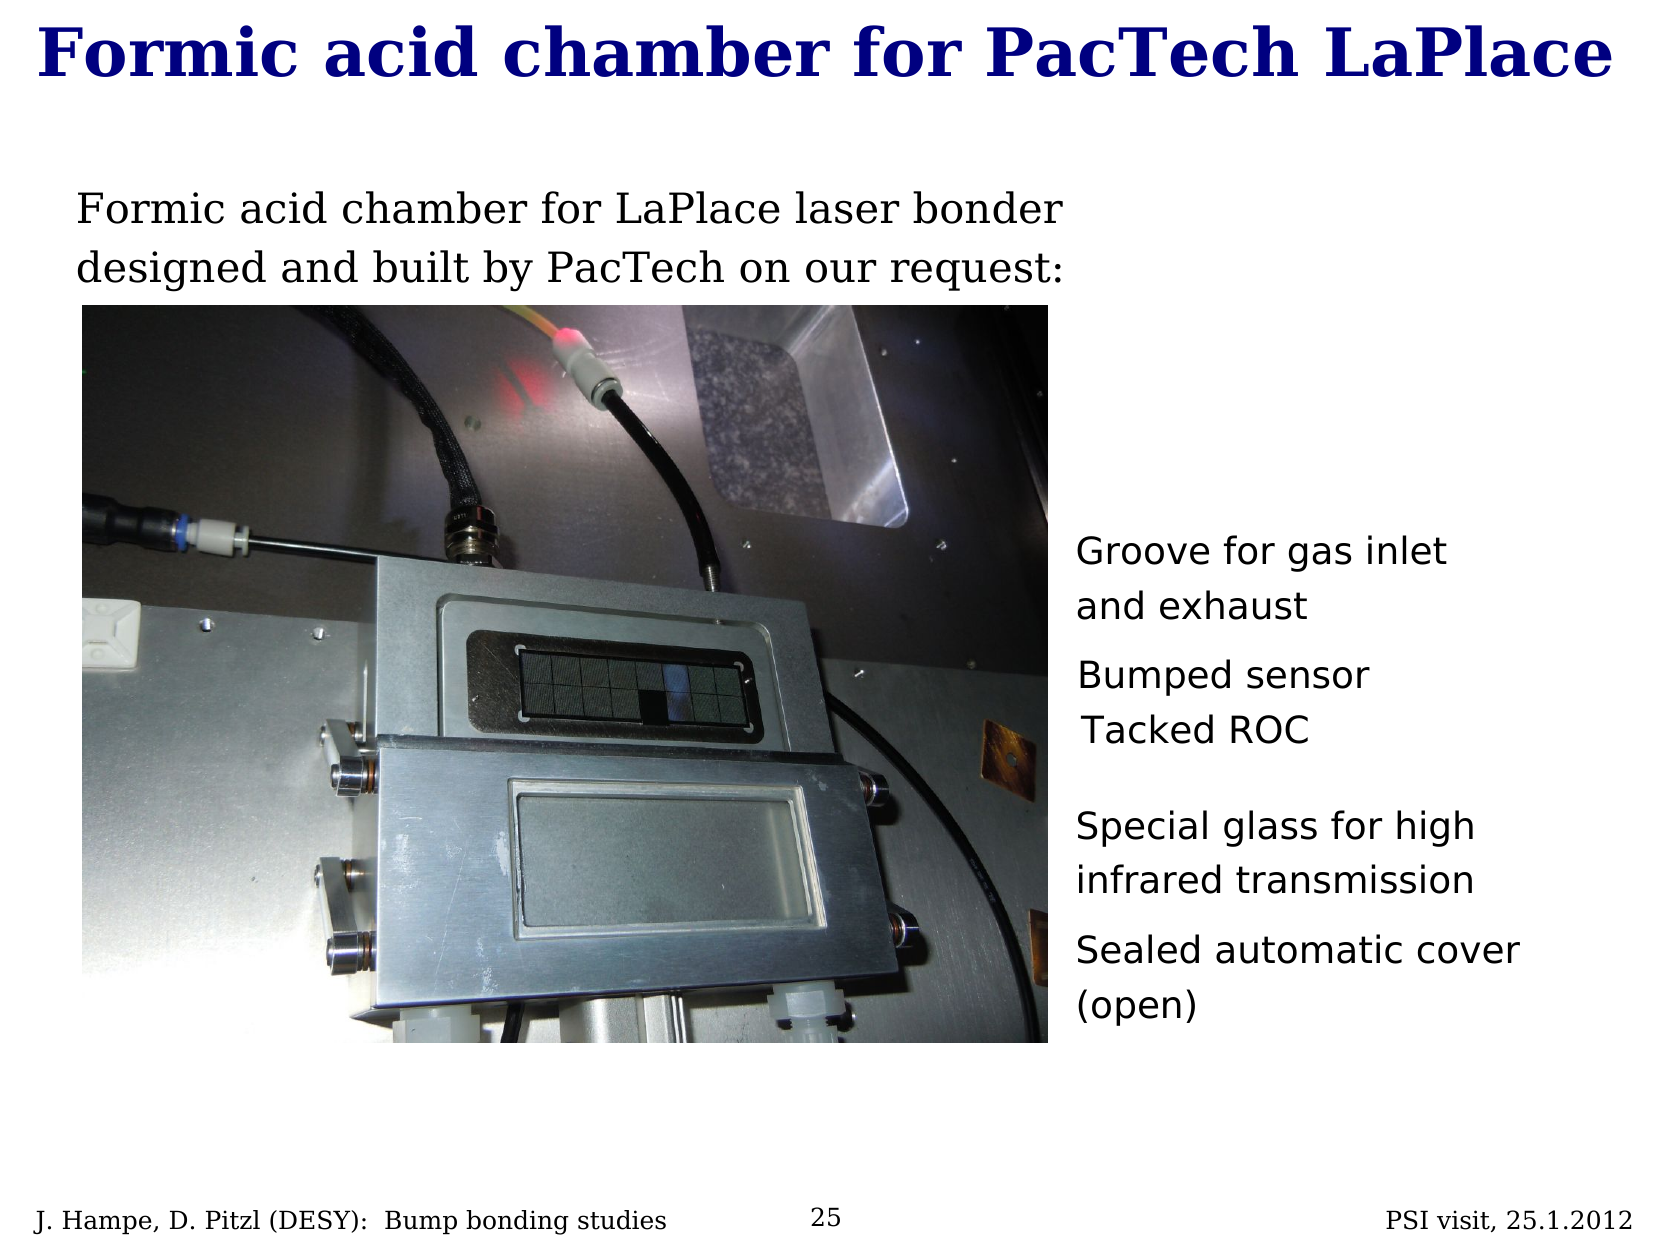

# Formic acid chamber for PacTech LaPlace
Formic acid chamber for LaPlace laser bonder
designed and built by PacTech on our request:
Groove for gas inlet and exhaust
Bumped sensor
Tacked ROC
Special glass for high infrared transmission
Sealed automatic cover (open)